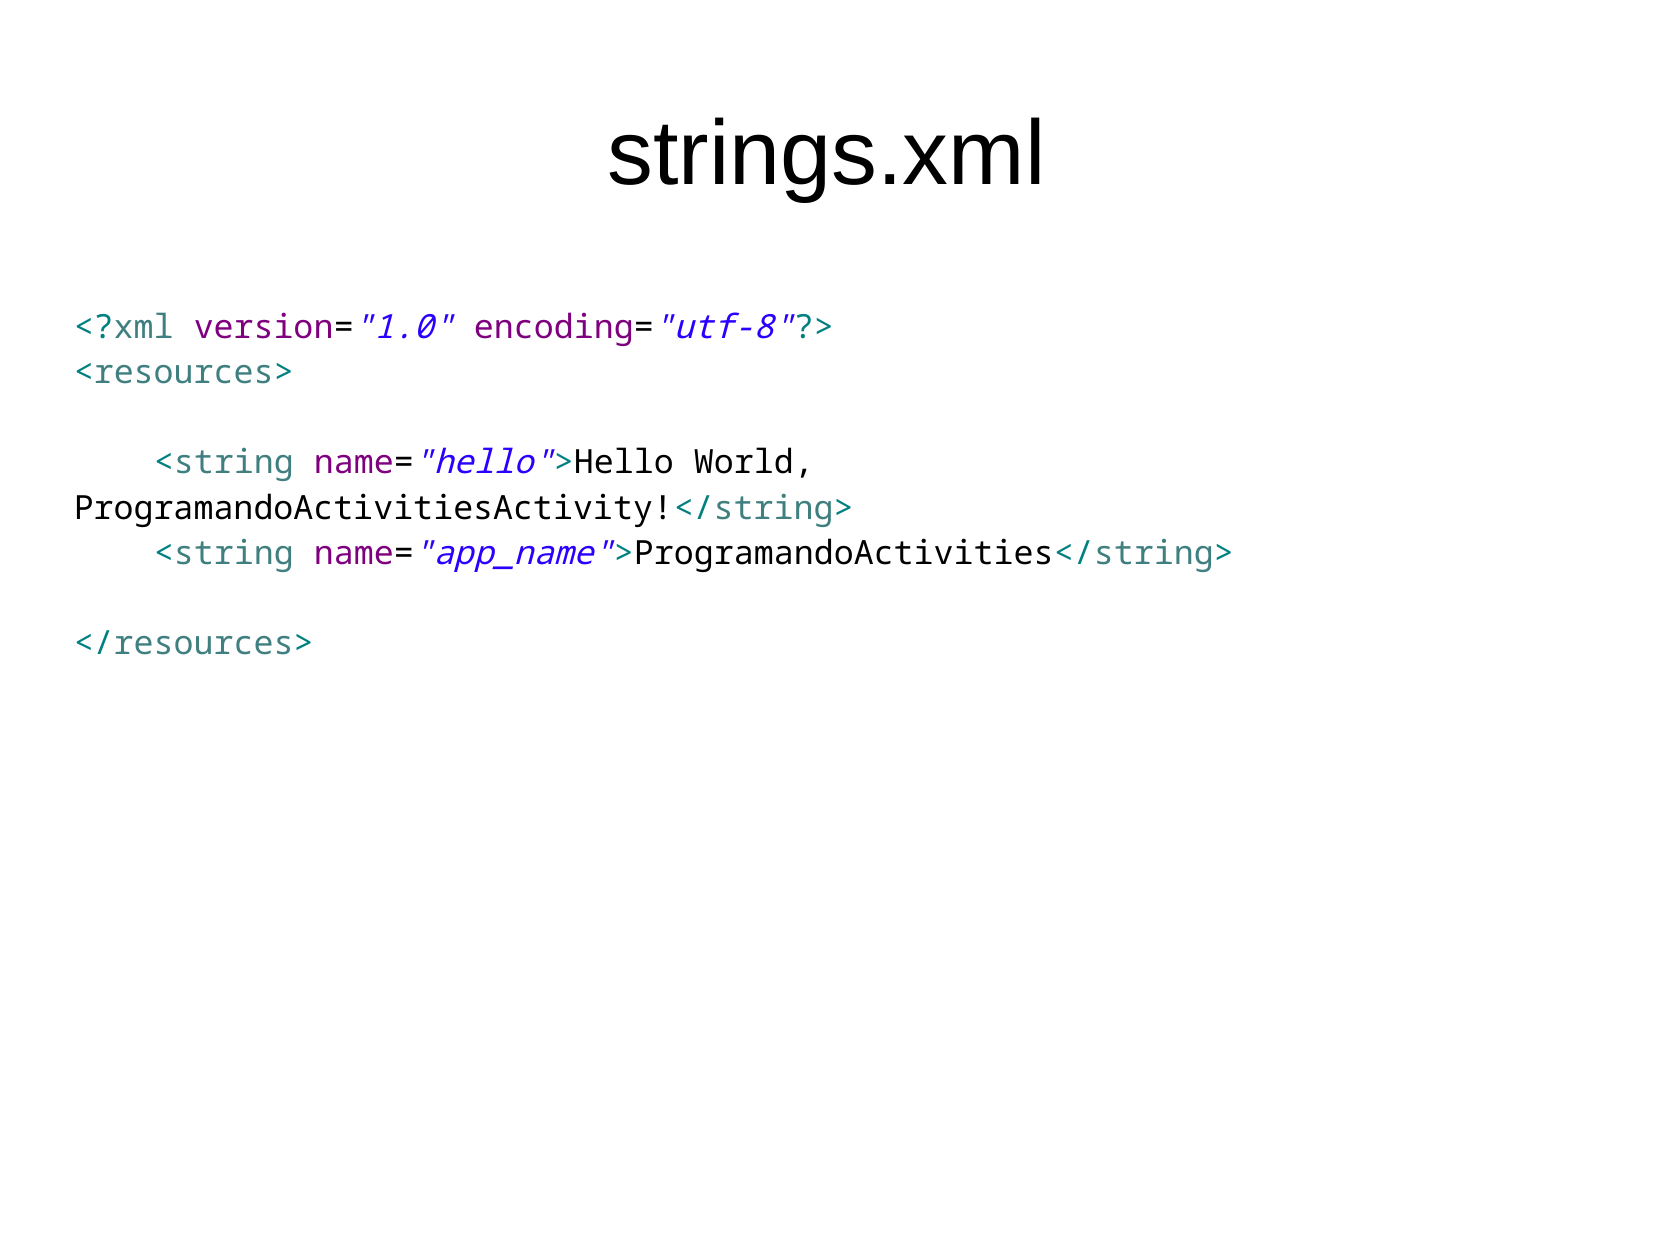

# strings.xml
<?xml version="1.0" encoding="utf-8"?>
<resources>
 <string name="hello">Hello World, ProgramandoActivitiesActivity!</string>
 <string name="app_name">ProgramandoActivities</string>
</resources>